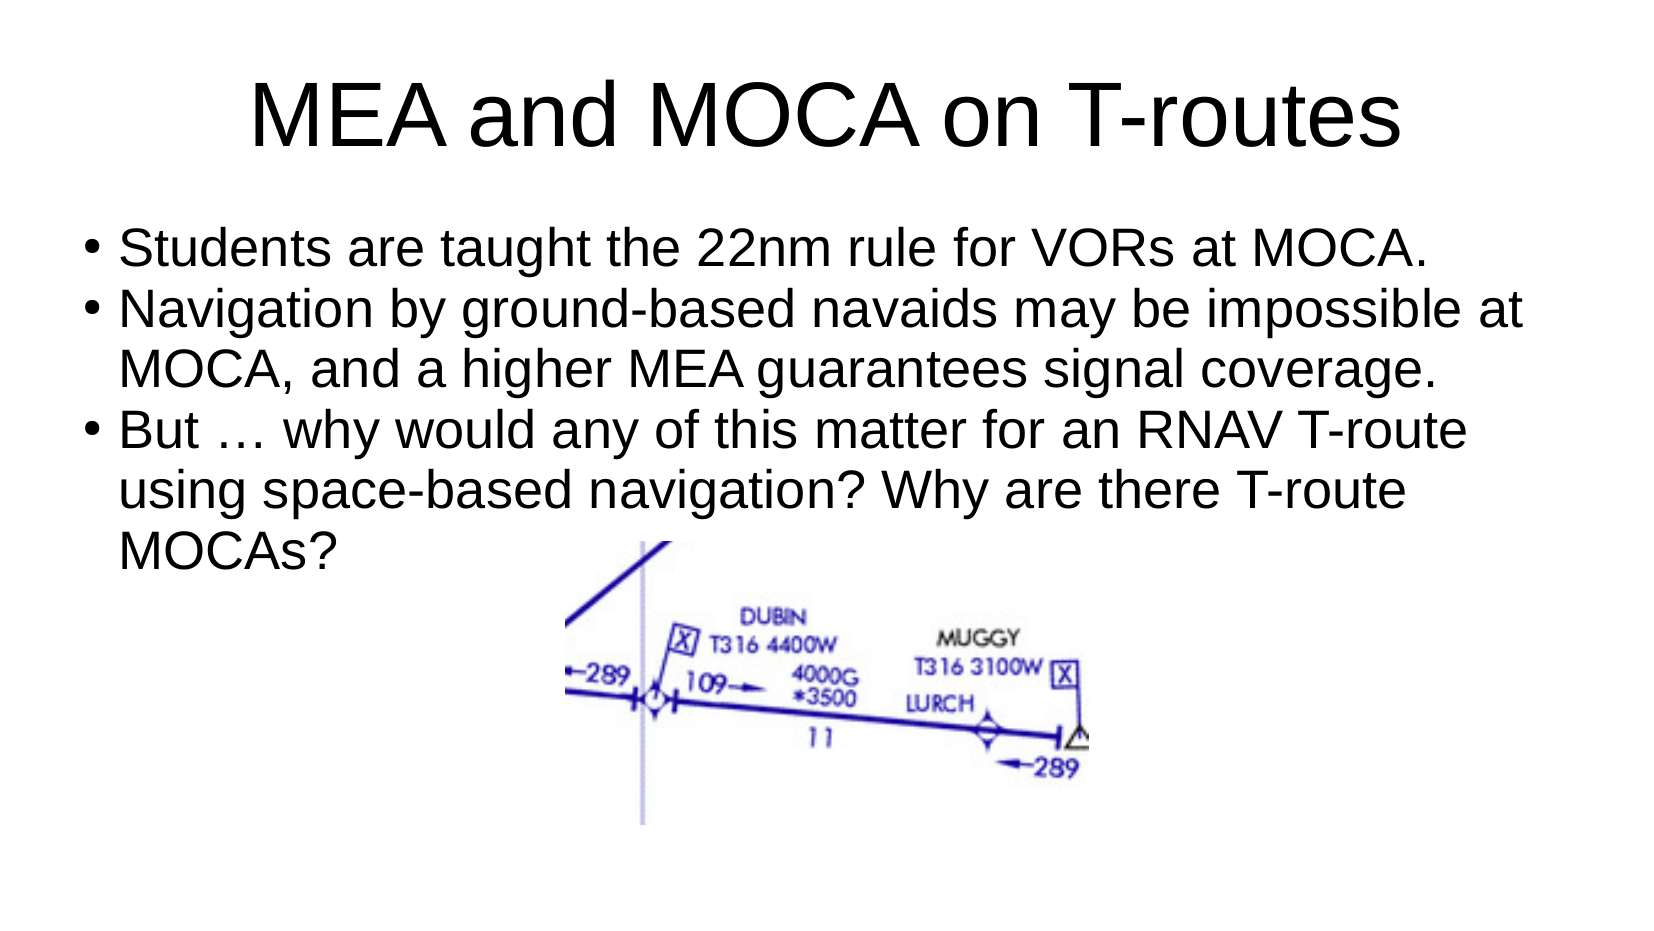

# MEA and MOCA on T-routes
Students are taught the 22nm rule for VORs at MOCA.
Navigation by ground-based navaids may be impossible at MOCA, and a higher MEA guarantees signal coverage.
But … why would any of this matter for an RNAV T-route using space-based navigation? Why are there T-route MOCAs?